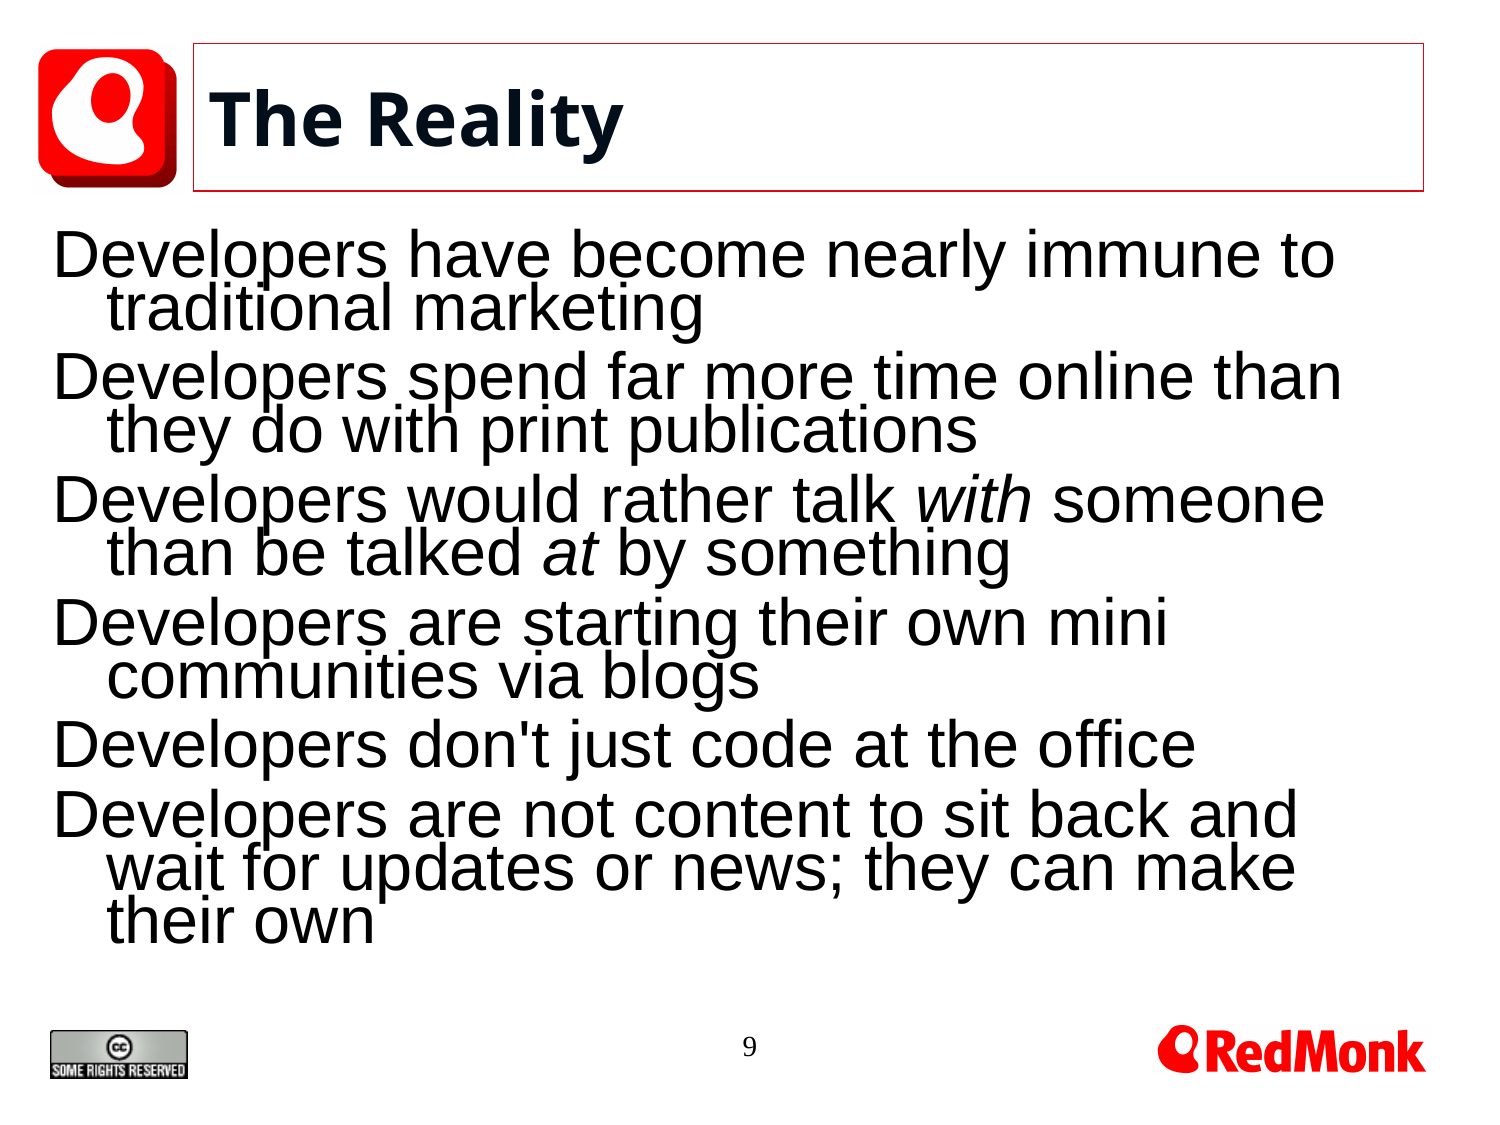

# The Reality
Developers have become nearly immune to traditional marketing
Developers spend far more time online than they do with print publications
Developers would rather talk with someone than be talked at by something
Developers are starting their own mini communities via blogs
Developers don't just code at the office
Developers are not content to sit back and wait for updates or news; they can make their own